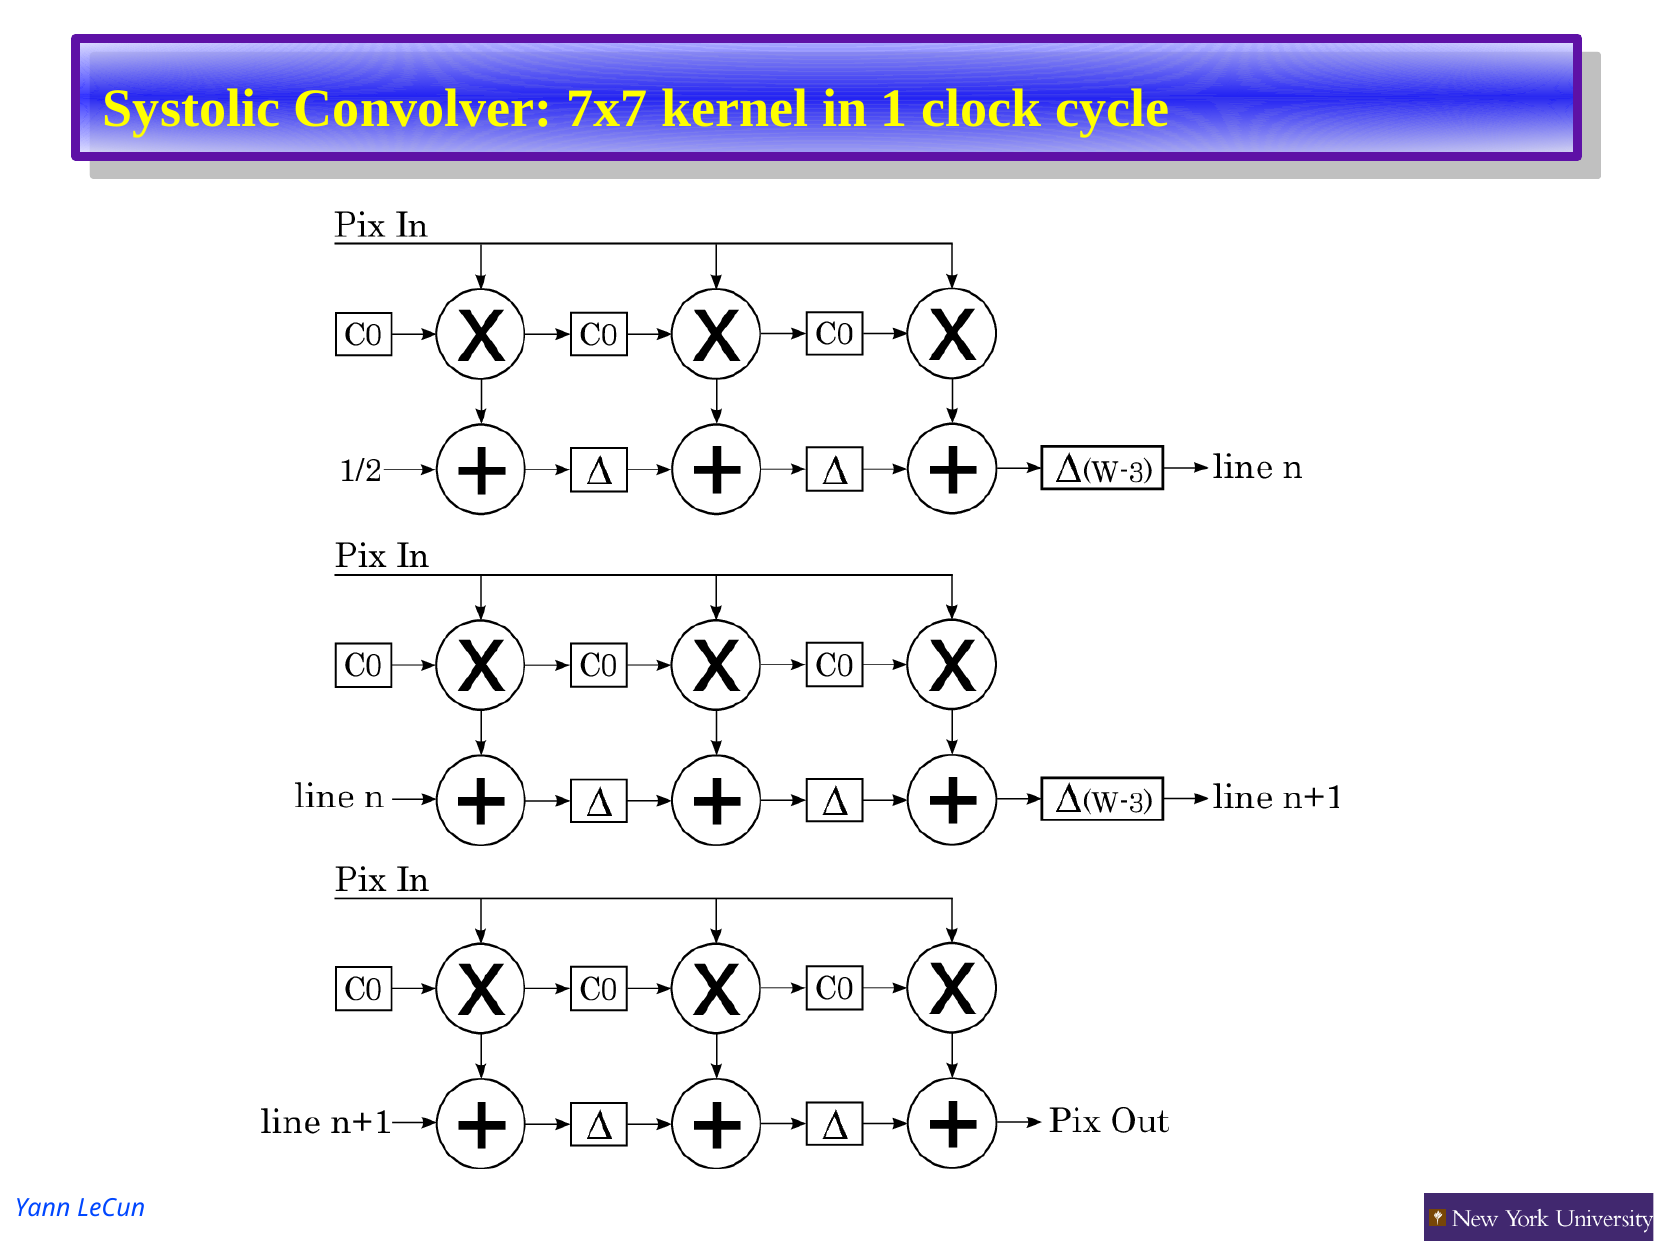

# Systolic Convolver: 7x7 kernel in 1 clock cycle